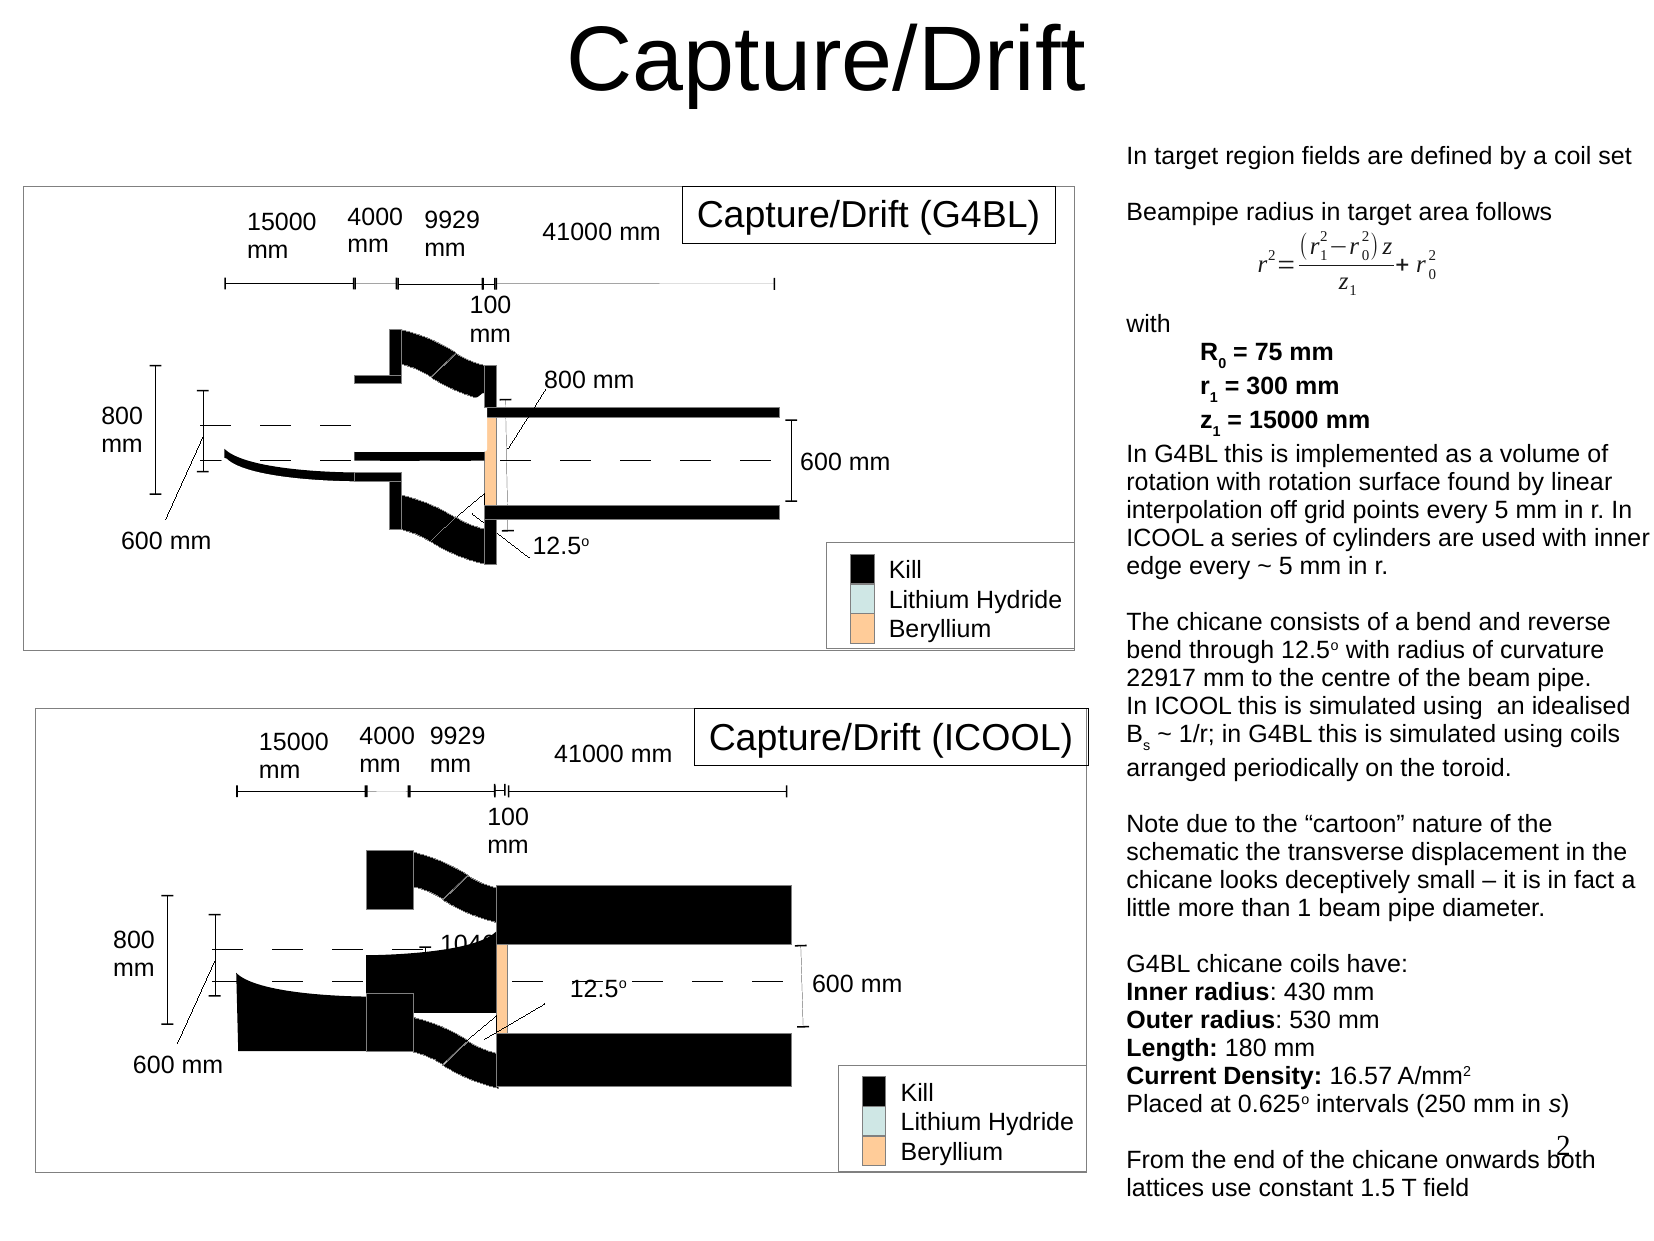

# Capture/Drift
In target region fields are defined by a coil set
Beampipe radius in target area follows
with
	R0 = 75 mm
	r1 = 300 mm
	z1 = 15000 mm
In G4BL this is implemented as a volume of
rotation with rotation surface found by linear
interpolation off grid points every 5 mm in r. In
ICOOL a series of cylinders are used with inner
edge every ~ 5 mm in r.
The chicane consists of a bend and reverse
bend through 12.5o with radius of curvature
22917 mm to the centre of the beam pipe.
In ICOOL this is simulated using an idealised
Bs ~ 1/r; in G4BL this is simulated using coils
arranged periodically on the toroid.
Note due to the “cartoon” nature of the
schematic the transverse displacement in the
chicane looks deceptively small – it is in fact a
little more than 1 beam pipe diameter.
G4BL chicane coils have:
Inner radius: 430 mm
Outer radius: 530 mm
Length: 180 mm
Current Density: 16.57 A/mm2
Placed at 0.625o intervals (250 mm in s)
From the end of the chicane onwards both
lattices use constant 1.5 T field
Capture/Drift (G4BL)
4000
mm
9929
mm
15000
mm
41000 mm
100
mm
800 mm
800
mm
1046 mm
1046 mm
600 mm
600 mm
12.5o
Kill
Lithium Hydride
Beryllium
Capture/Drift (ICOOL)
4000
mm
9929
mm
15000
mm
41000 mm
100
mm
800
mm
1046 mm
600 mm
12.5o
600 mm
Kill
Lithium Hydride
2
Beryllium